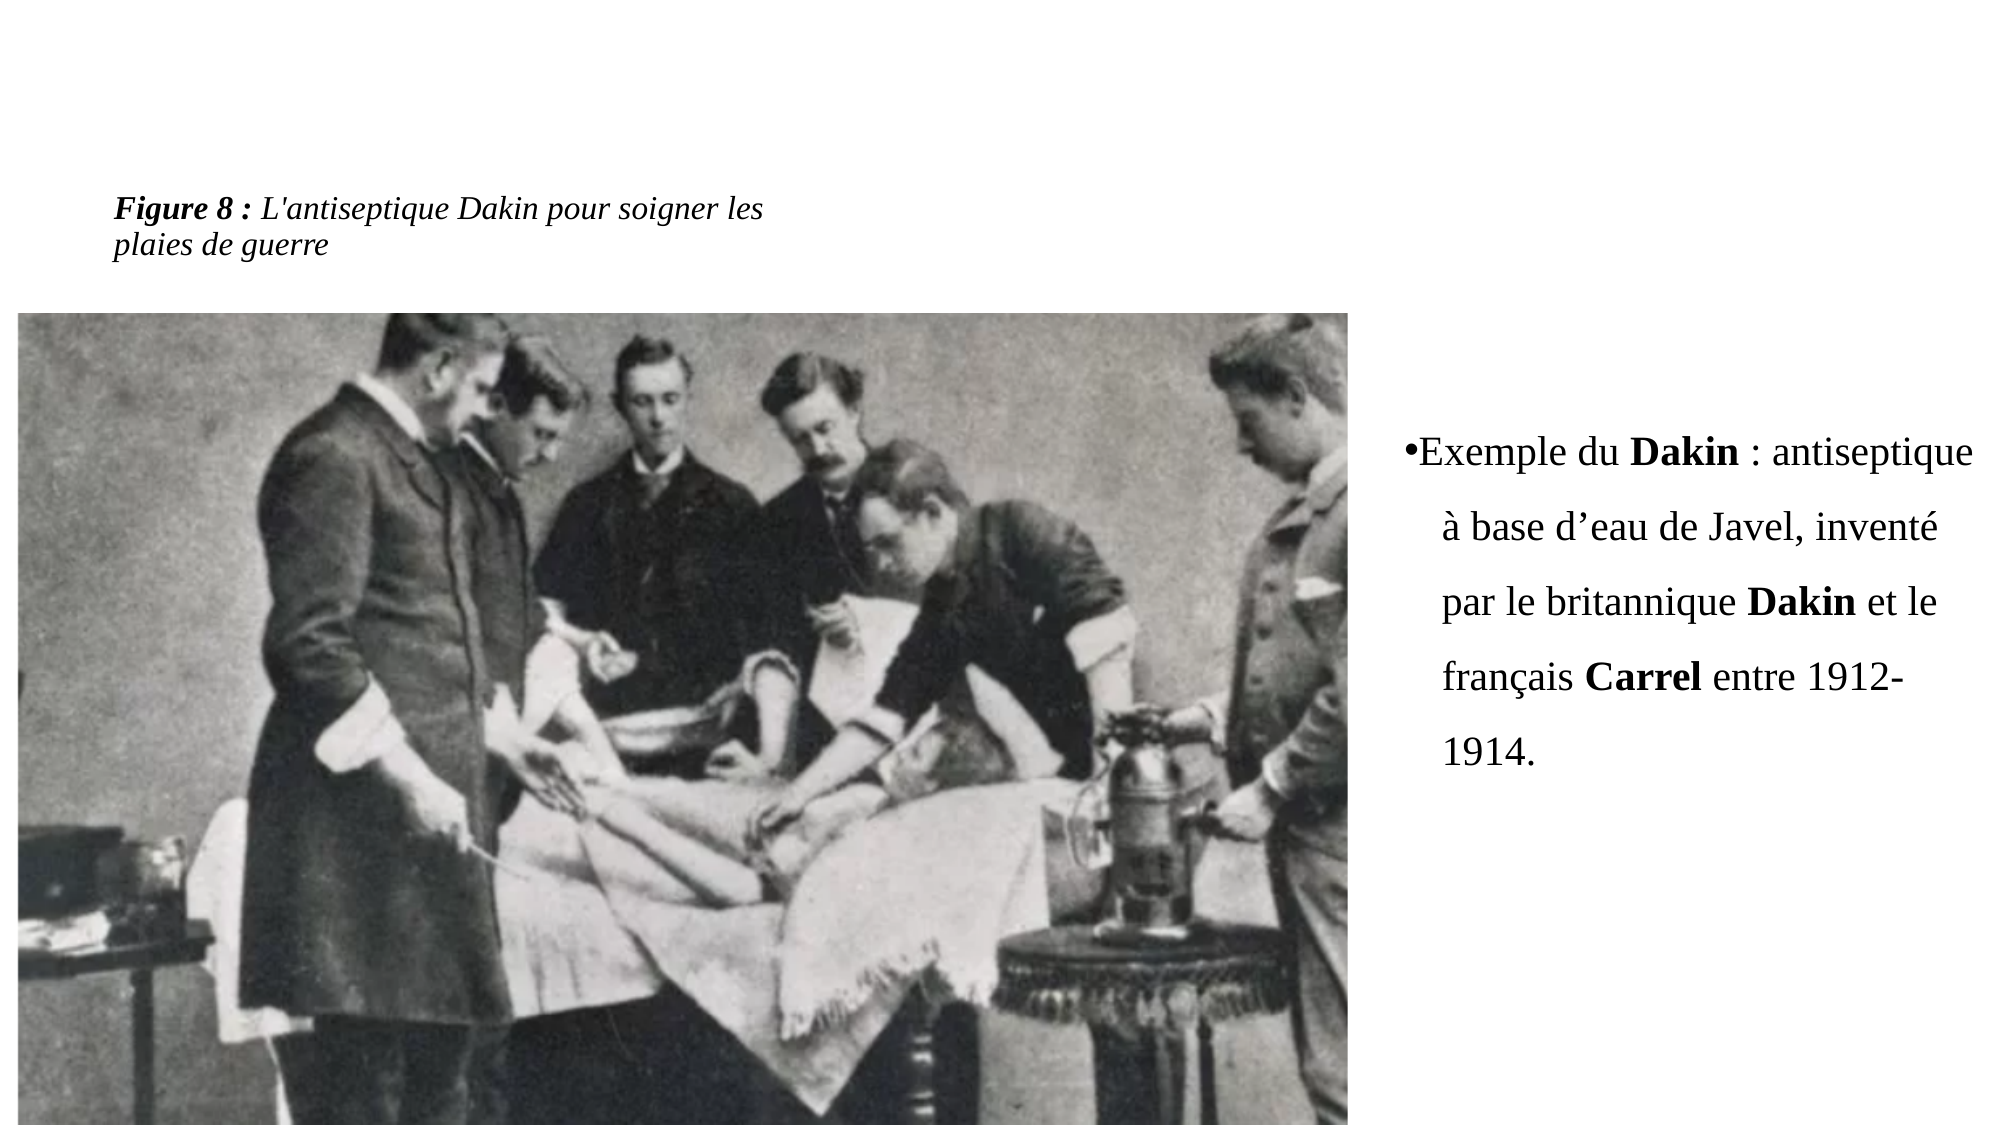

# Figure 8 : L'antiseptique Dakin pour soigner les plaies de guerre
Exemple du Dakin : antiseptique à base d’eau de Javel, inventé par le britannique Dakin et le français Carrel entre 1912-1914.